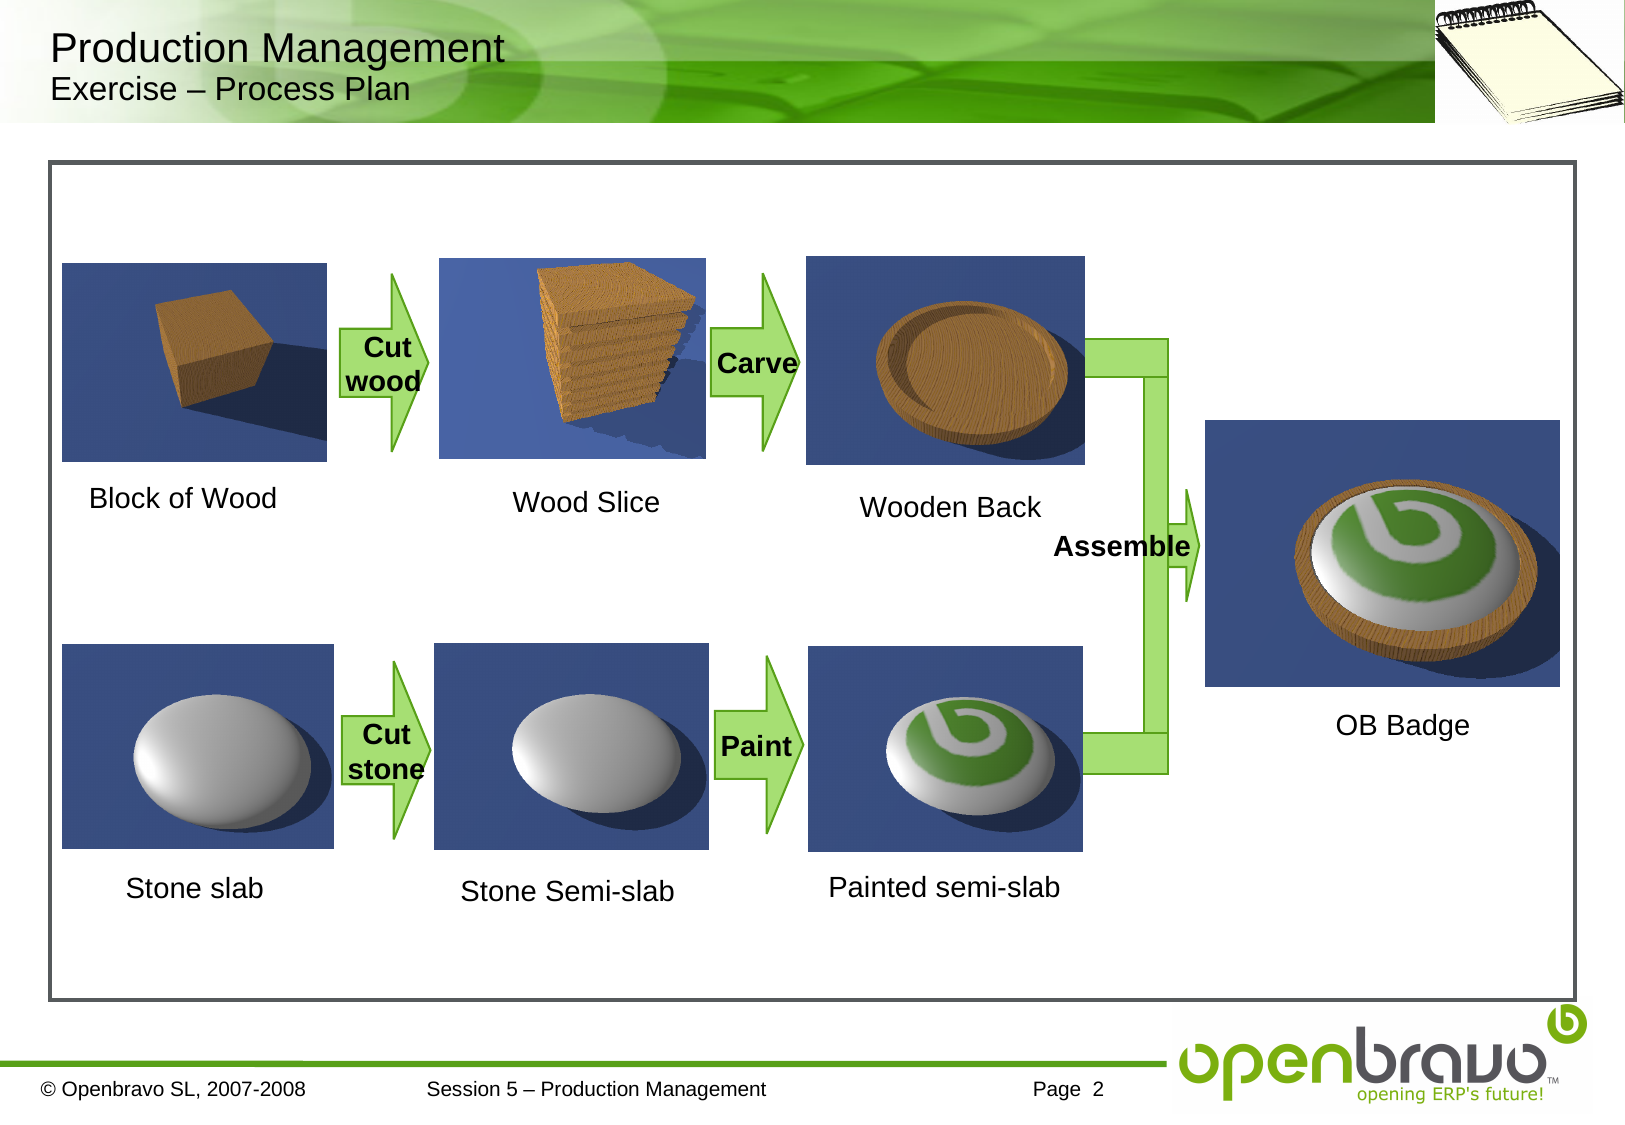

Production Management
Exercise – Process Plan
Carve
Cut
wood
Block of Wood
Wood Slice
Wooden Back
Assemble
Paint
Cut
stone
OB Badge
Painted semi-slab
Stone slab
Stone Semi-slab